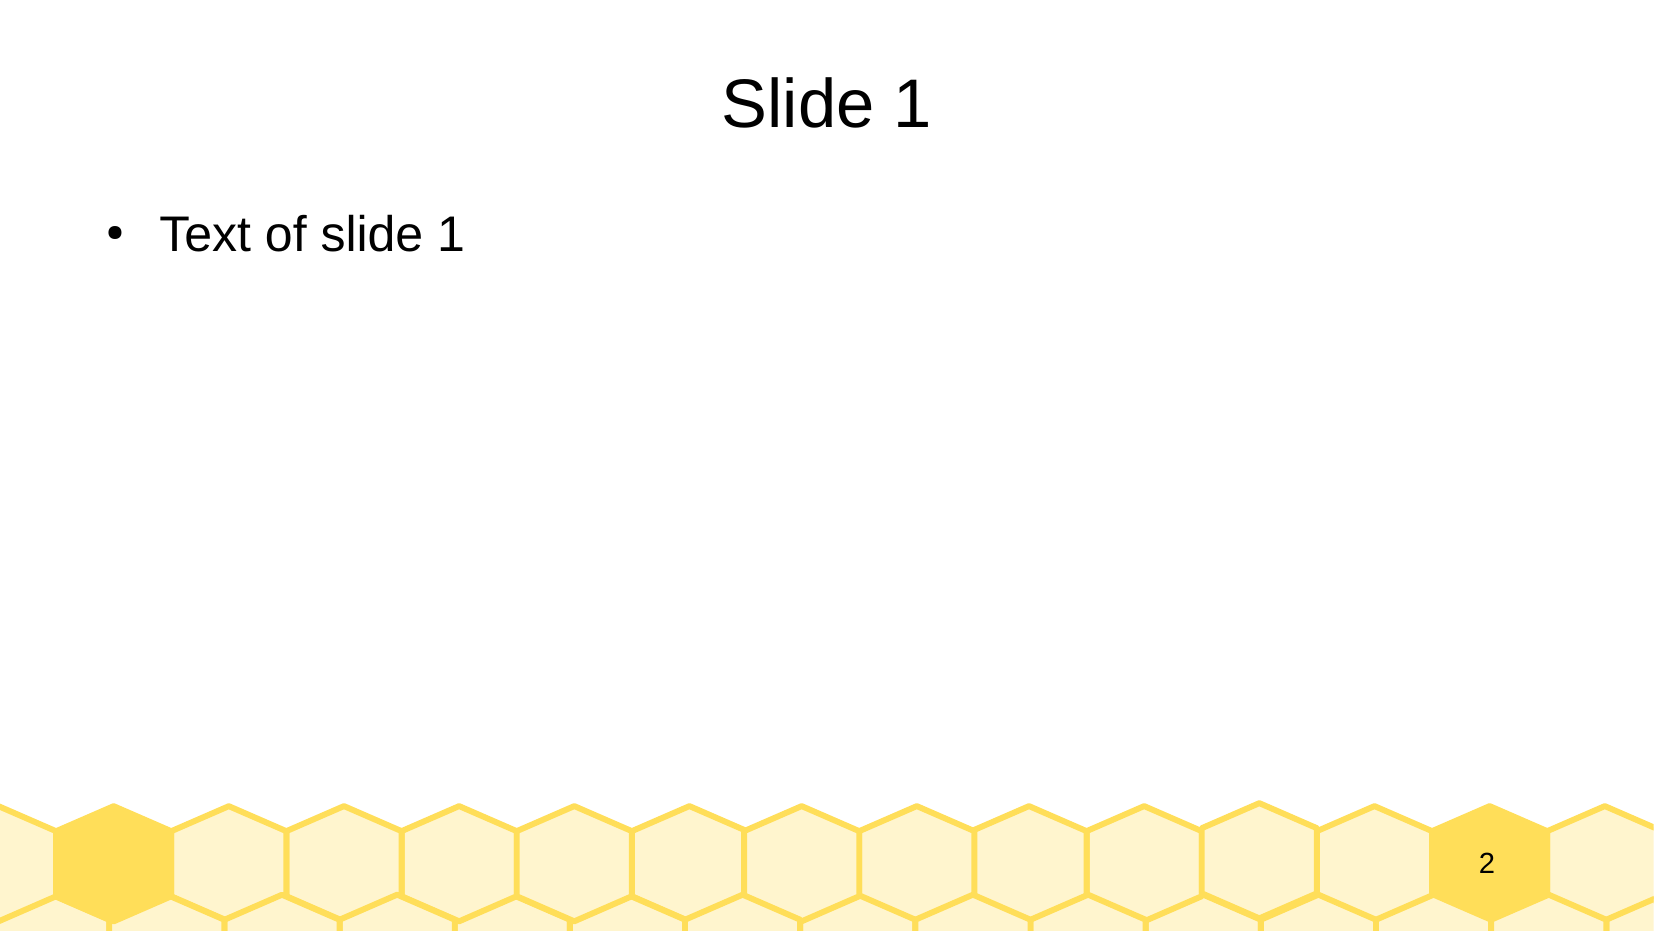

# Slide 1
Text of slide 1